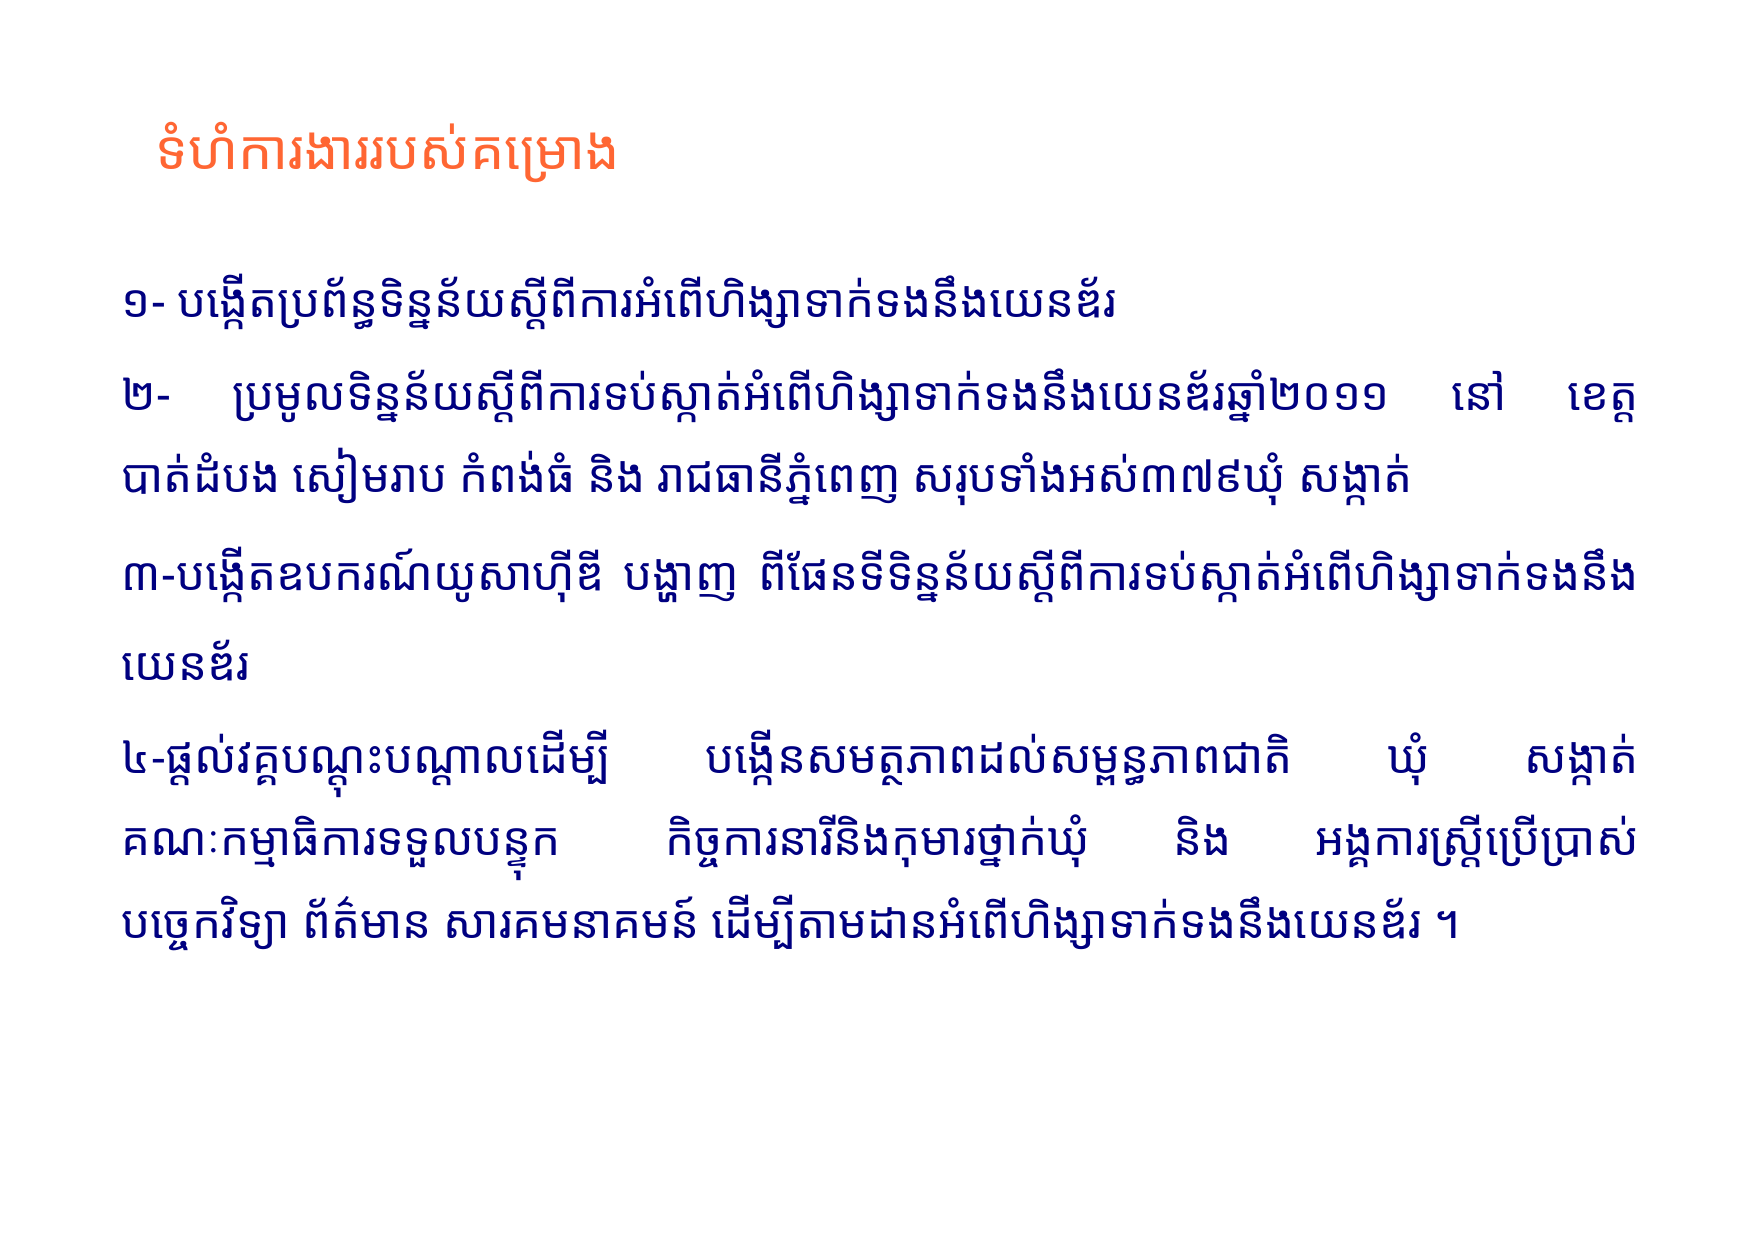

# ទំហំ​ការងារ​របស់​គម្រោង
១-​ បង្កើត​ប្រព័ន្ធ​ទិន្នន័យ​ស្ដី​ពី​ការ​​អំពើ​ហិង្សា​ទាក់ទង​នឹង​យេនឌ័រ​
២-​ ប្រមូល​ទិន្នន័យ​ស្តី​ពី​ការ​ទប់​ស្កាត់អំពើហិង្សាទាក់ទងនឹងយេនឌ័រឆ្នាំ២០១១​ នៅ​ ខេត្ត​បាត់ដំបង សៀមរាប កំពង់ធំ និង រាជធានី​ភ្នំពេញ​ សរុបទាំងអស់៣៧៩​ឃុំ សង្កាត់
៣-បង្កើត​ឧបករណ៍​យូសាហ៊ីឌី បង្ហាញ ពី​ផែនទី​ទិន្នន័យ​ស្ដី​ពី​ការ​ទប់ស្កាត់​អំពើ​ហិង្សា​ទាក់ទង​នឹង​យេនឌ័រ​​
	៤-​ផ្ដល់​វគ្គ​បណ្ដុះ​បណ្ដាល​ដើម្បី​ បង្កើន​សមត្ថភាព​ដល់​សម្ពន្ធភាព​ជាតិ ឃុំ សង្កាត់ គណៈកម្មាធិការ​ទទួលបន្ទុក​	កិច្ចការ​នារី​និង​កុមារ​​ថ្នាក់​ឃុំ និង អង្គការ​ស្ត្រី​ប្រើ​​ប្រាស់​​ បច្ចេកវិទ្យា ព័ត៌មាន សារ​គមនាគមន៍ ដើម្បី​​តាម​ដាន​អំពើ​ហិង្សា​ទាក់ទង​នឹង​យេនឌ័រ ។